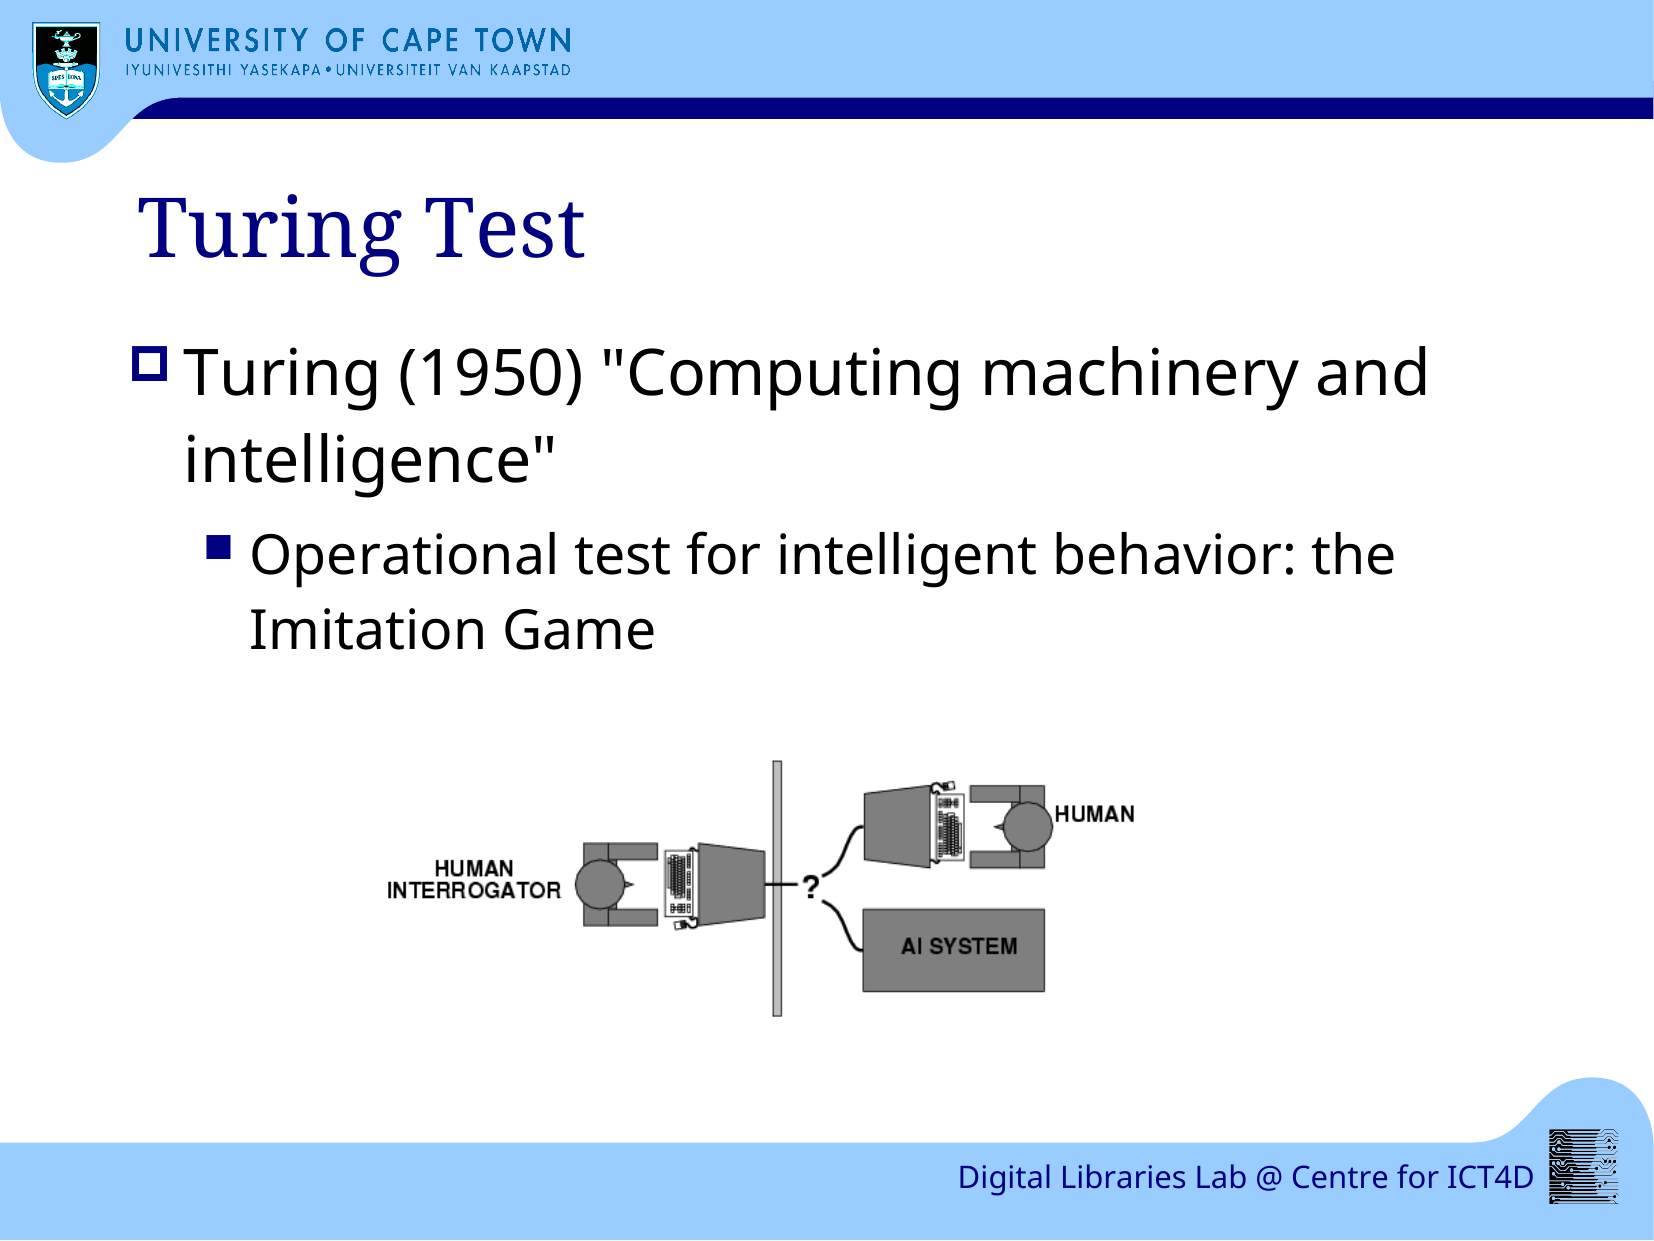

# Turing Test
Turing (1950) "Computing machinery and intelligence"
Operational test for intelligent behavior: the Imitation Game